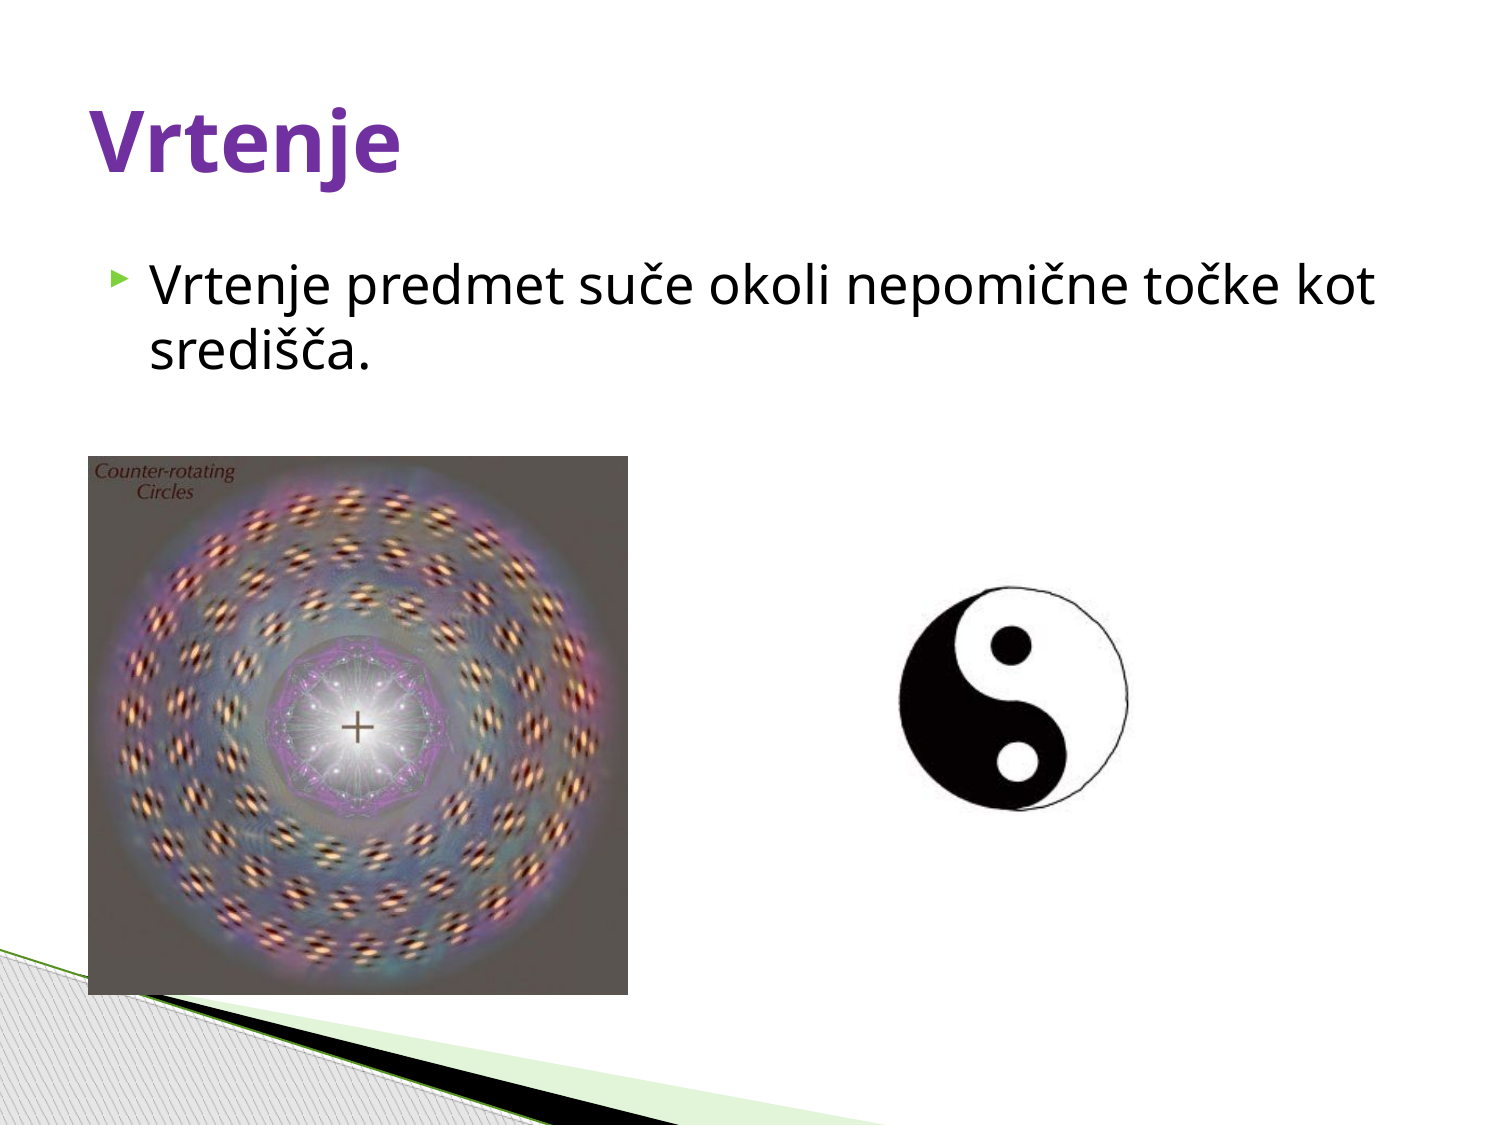

Vrtenje
# Vrtenje predmet suče okoli nepomične točke kot središča.